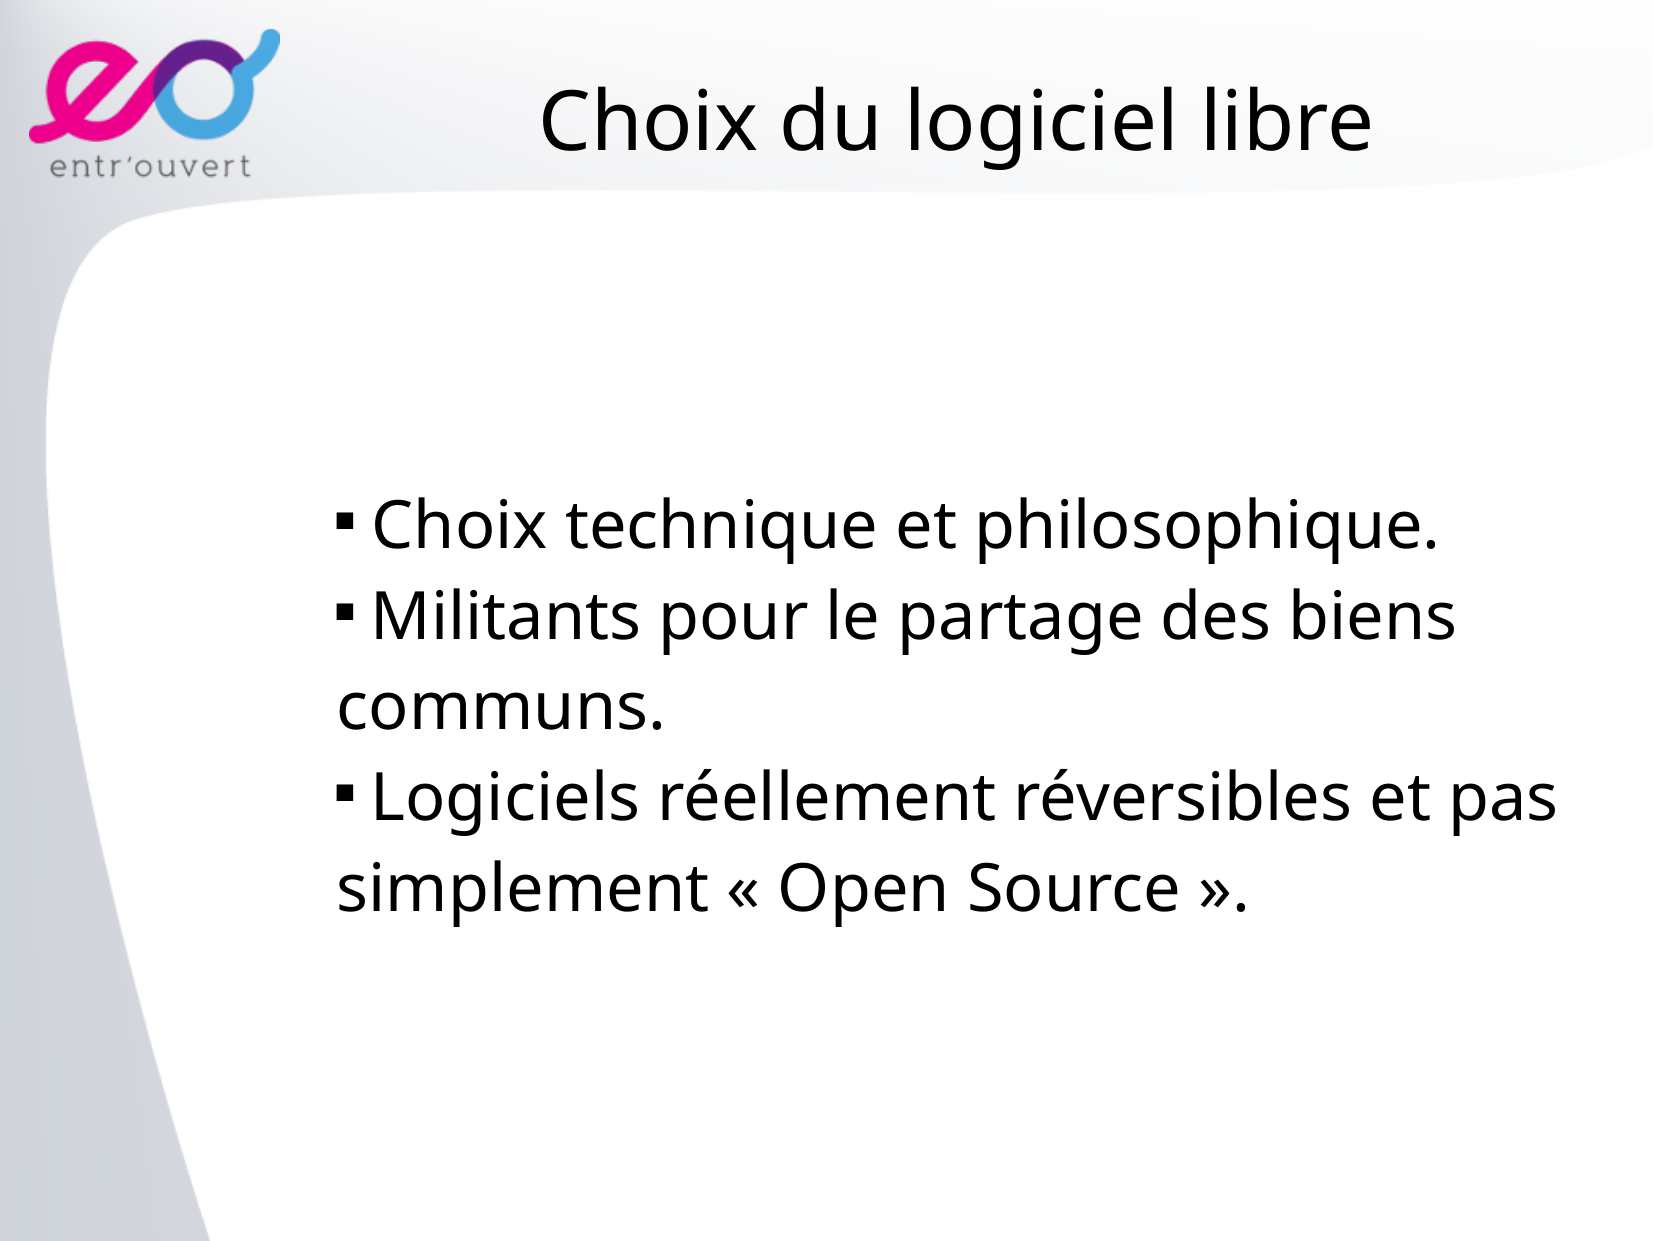

Choix du logiciel libre
# Choix technique et philosophique.
 Militants pour le partage des biens communs.
 Logiciels réellement réversibles et pas simplement « Open Source ».